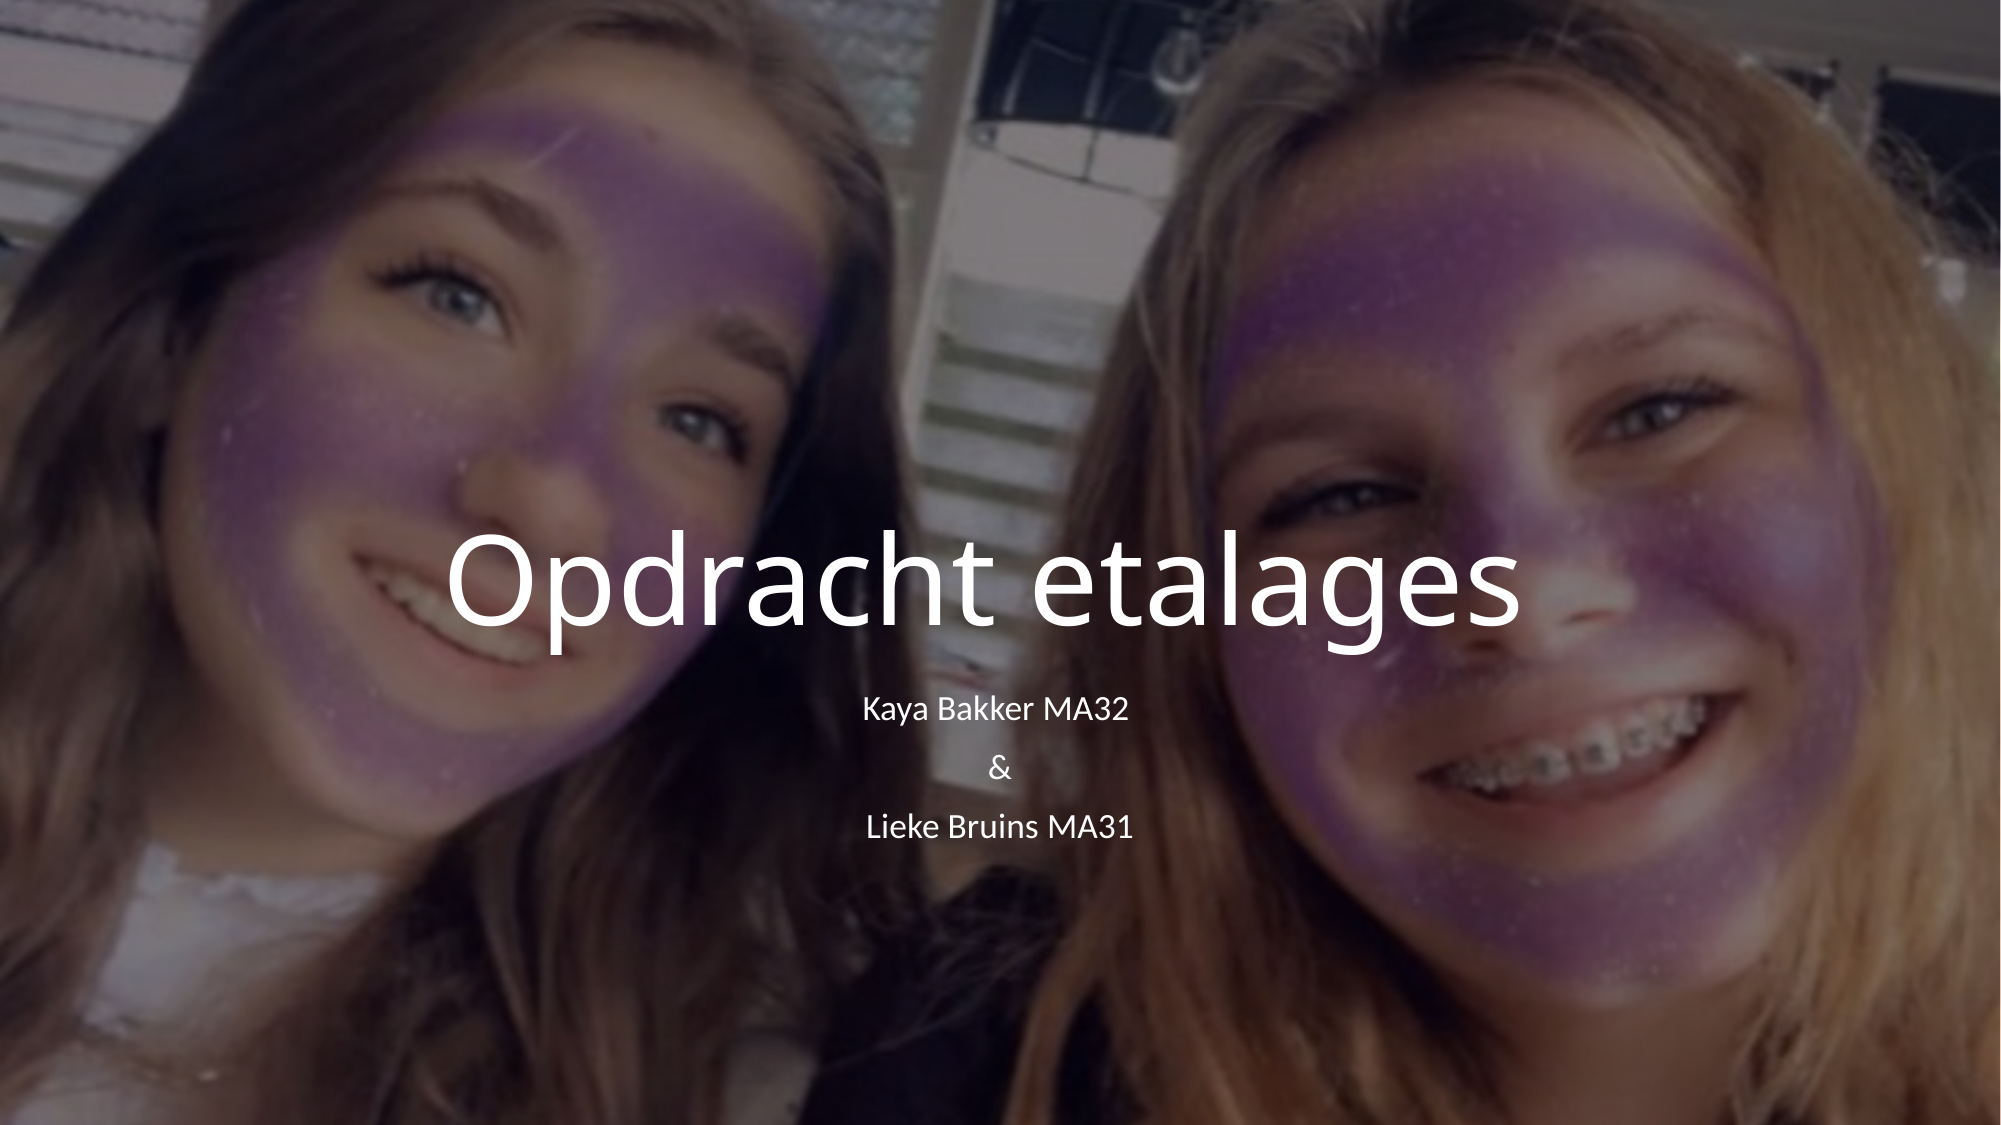

# Opdracht etalages
Kaya Bakker MA32
&
Lieke Bruins MA31